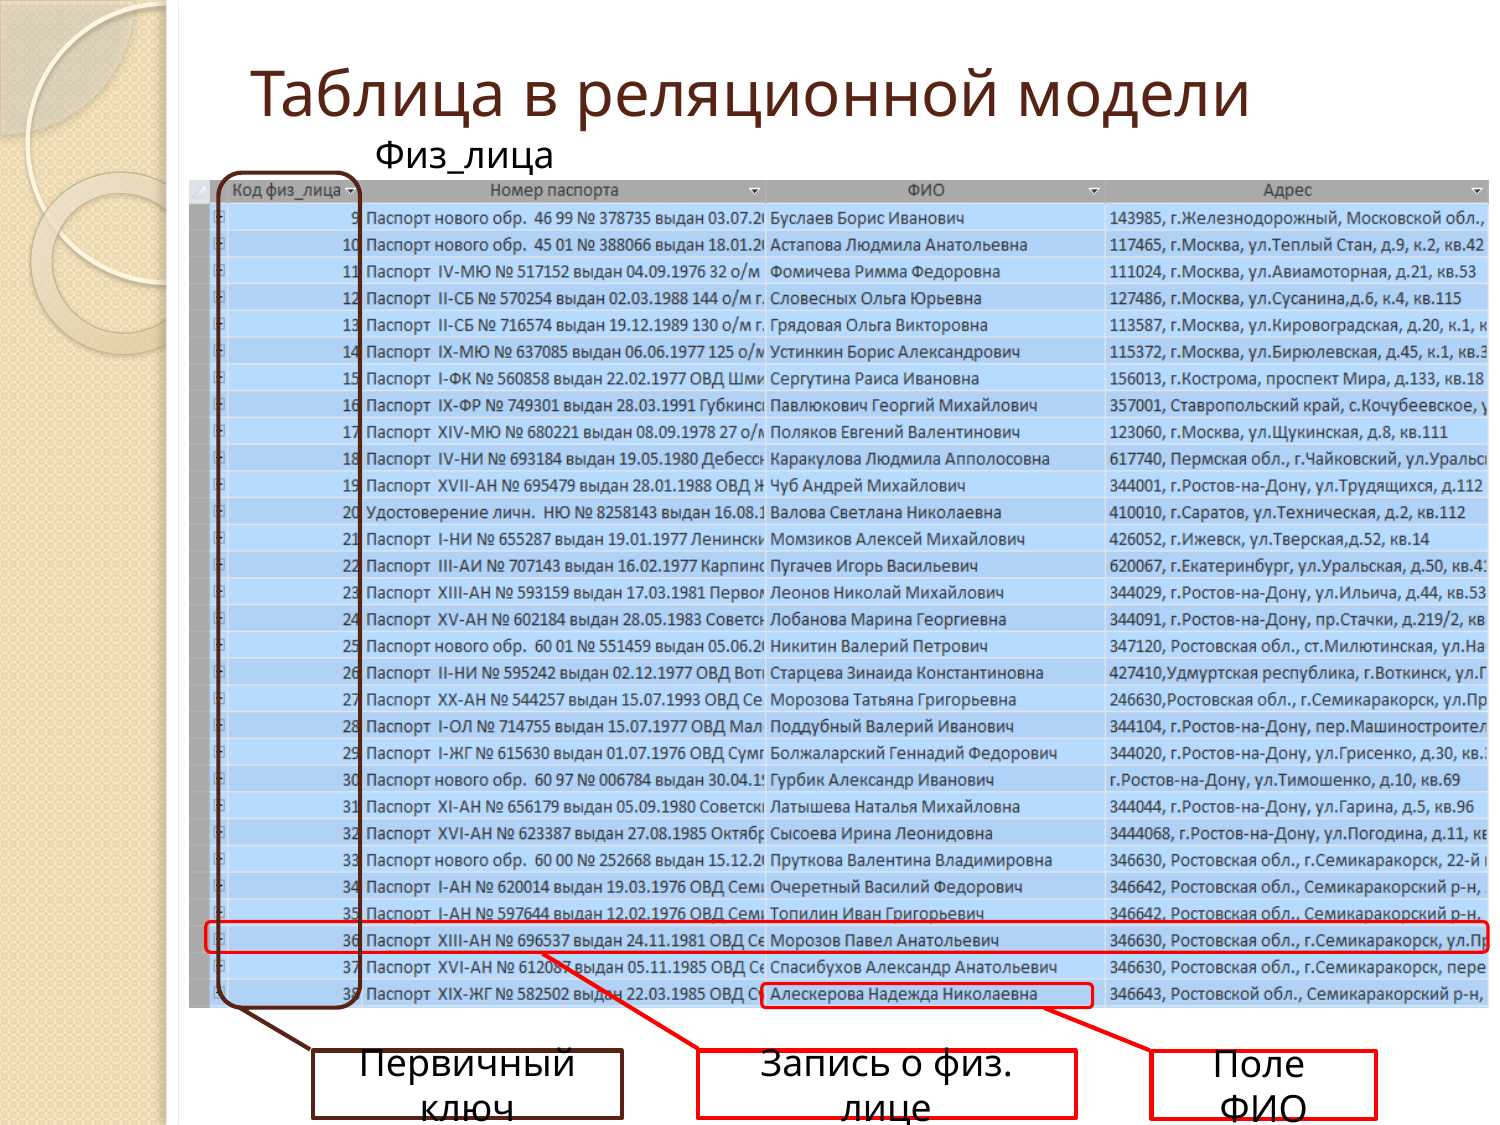

# Таблица в реляционной модели
Физ_лица
Первичный ключ
Запись о физ. лице
Поле ФИО